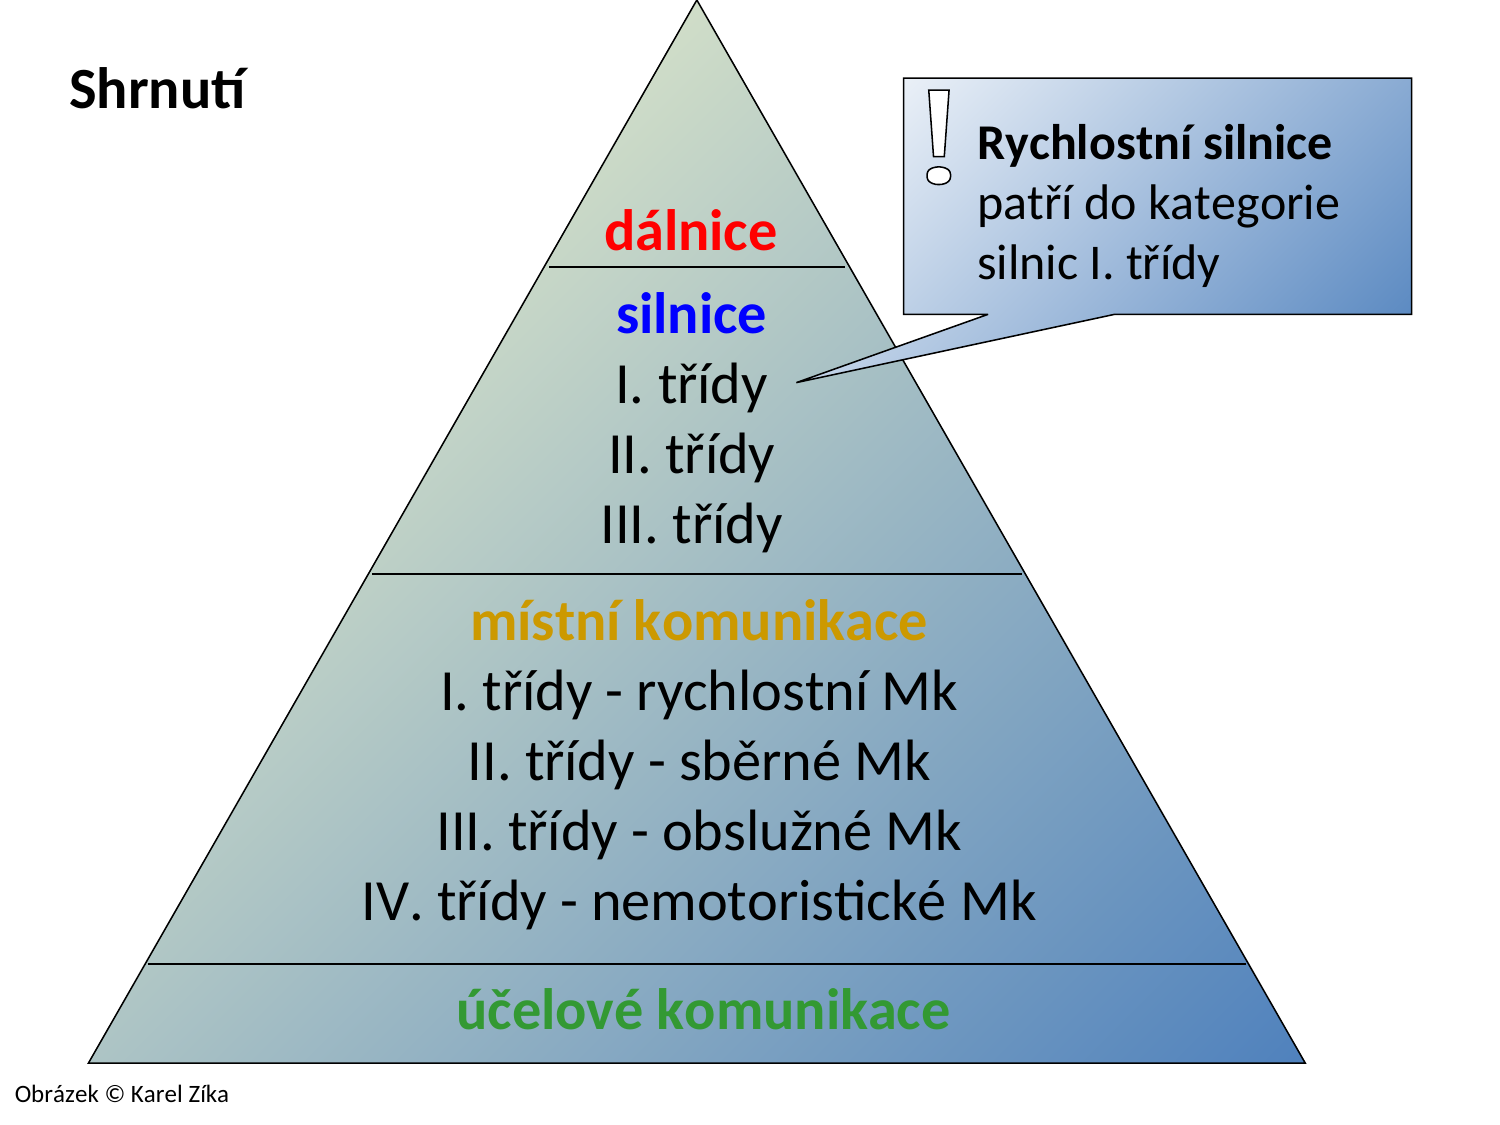

Shrnutí
!
Rychlostní silnice
patří do kategorie
silnic I. třídy
dálnice
silnice
I. třídy
II. třídy
III. třídy
místní komunikace
I. třídy - rychlostní Mk
II. třídy - sběrné Mk
III. třídy - obslužné Mk
IV. třídy - nemotoristické Mk
účelové komunikace
Obrázek © Karel Zíka